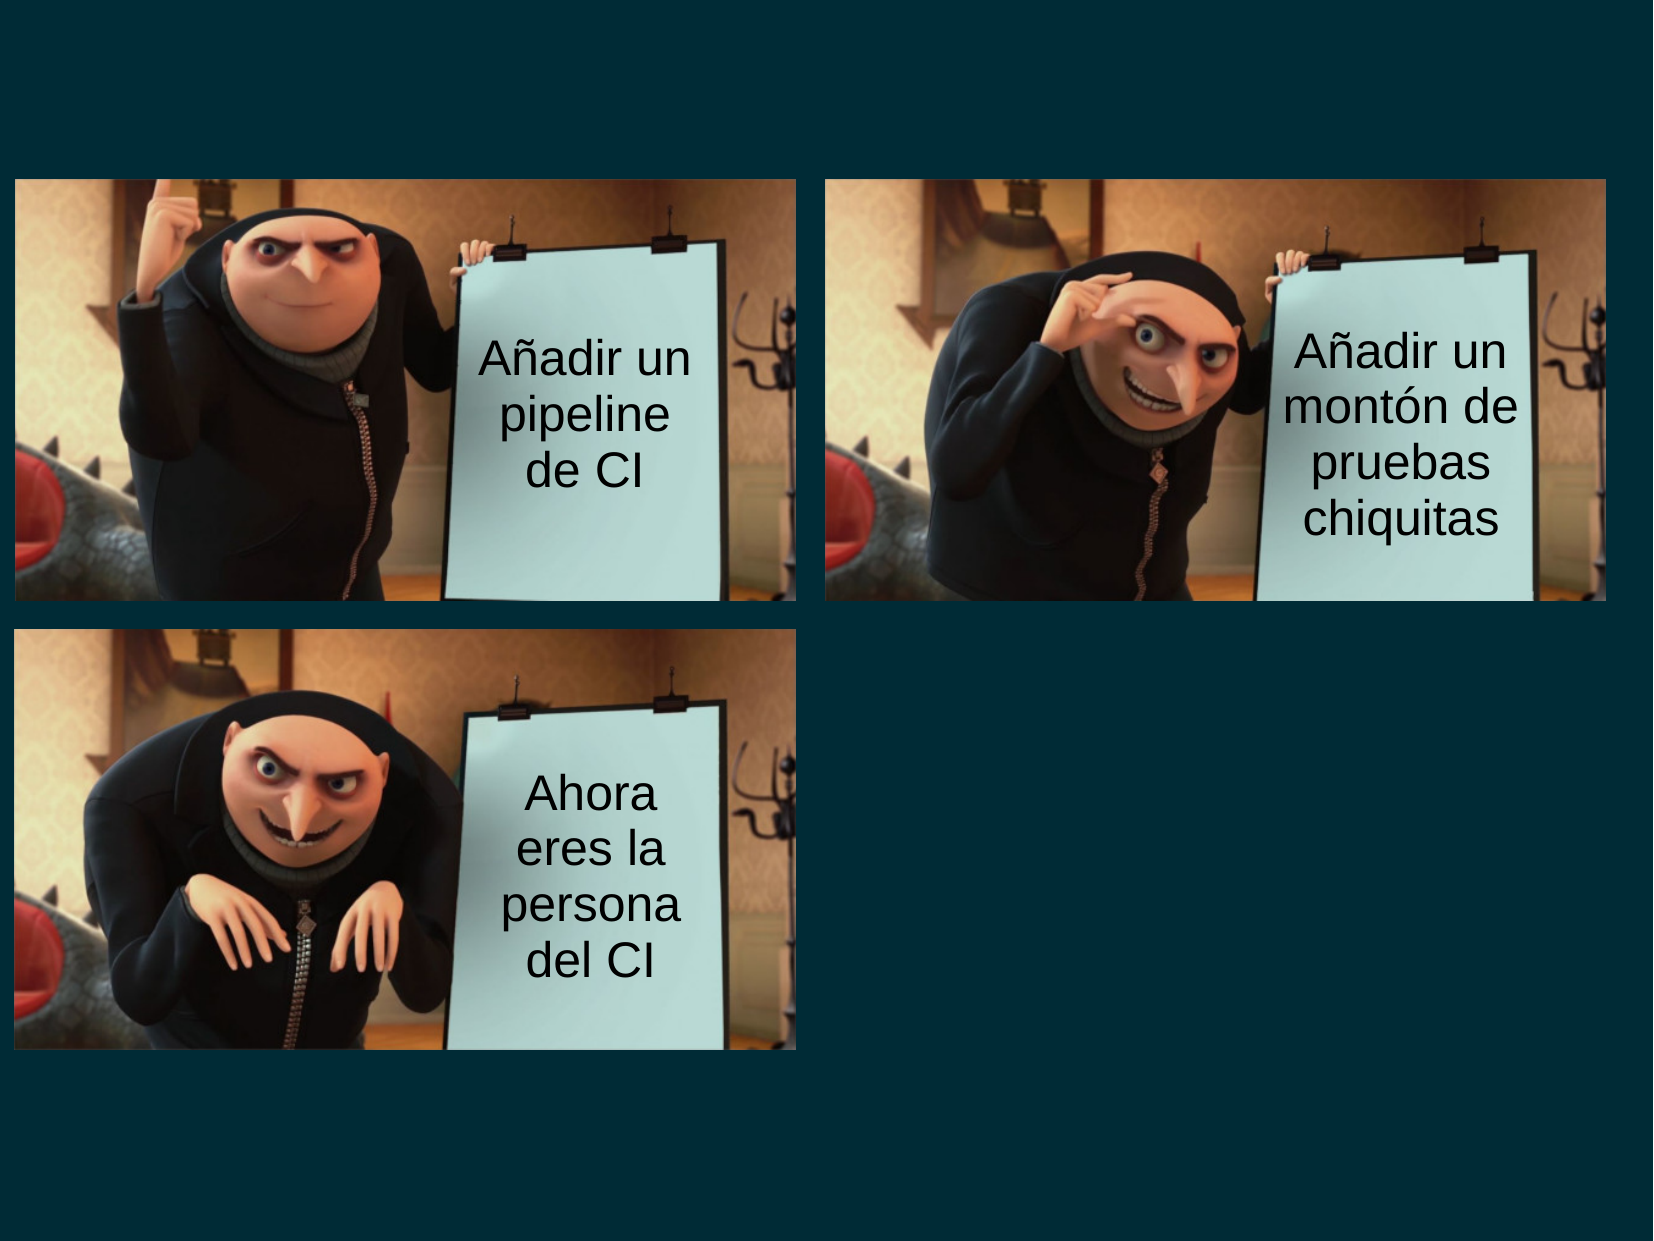

Añadir un montón de pruebas chiquitas
Añadir un pipeline de CI
Ahora eres la persona del CI